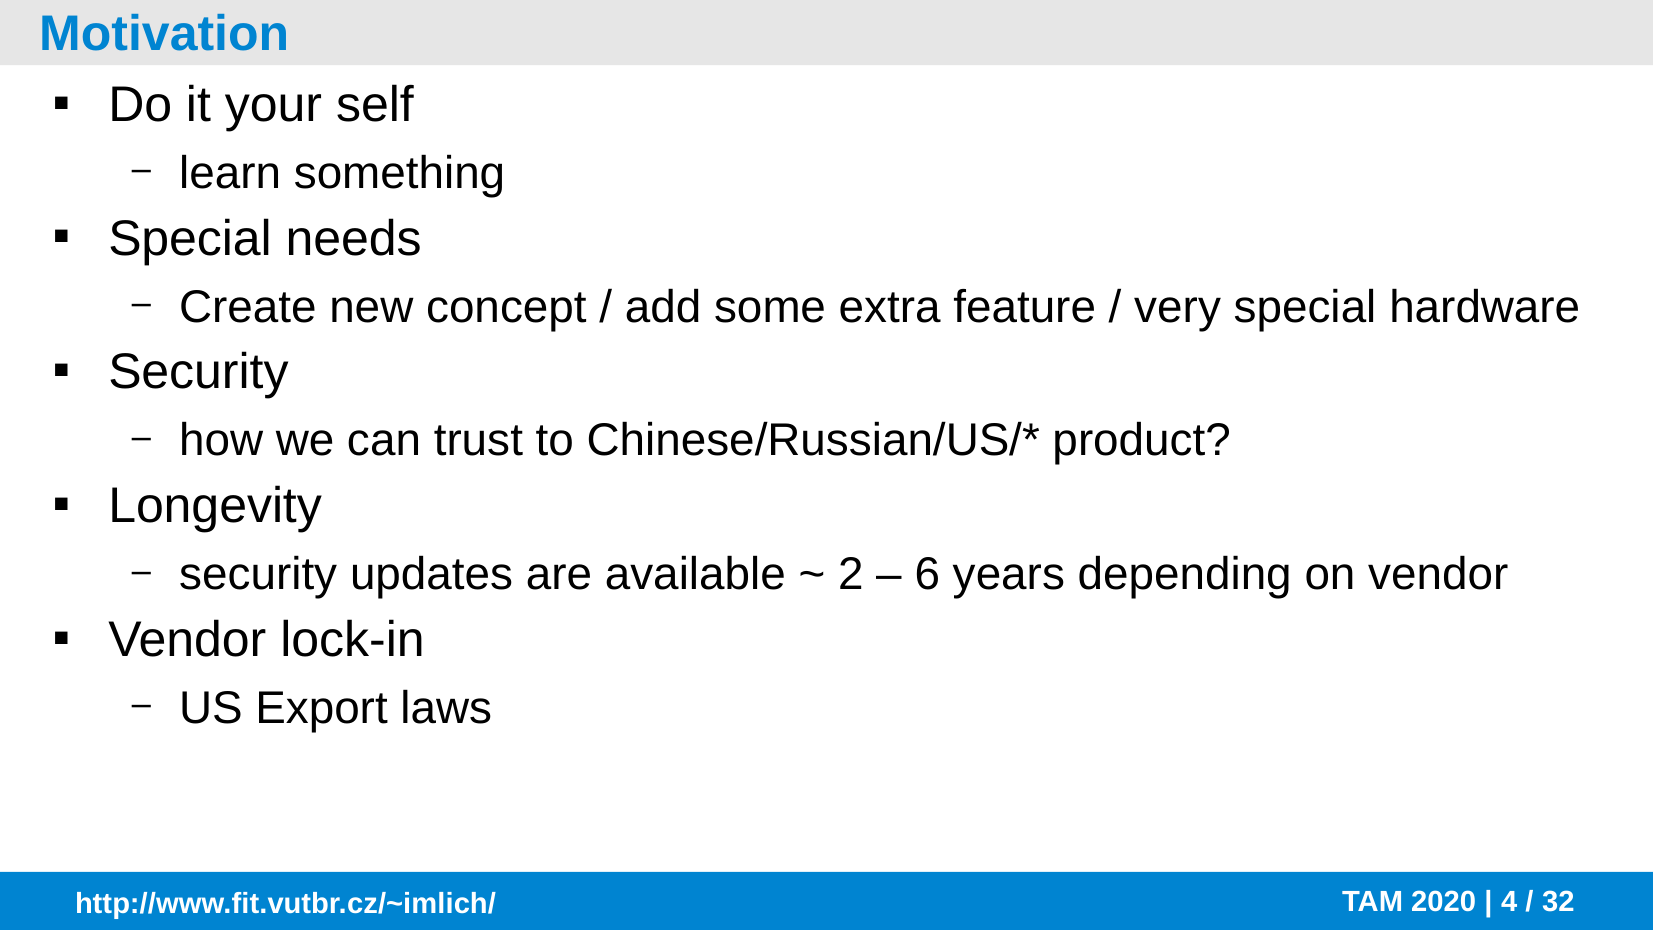

# Motivation
Do it your self
learn something
Special needs
Create new concept / add some extra feature / very special hardware
Security
how we can trust to Chinese/Russian/US/* product?
Longevity
security updates are available ~ 2 – 6 years depending on vendor
Vendor lock-in
US Export laws